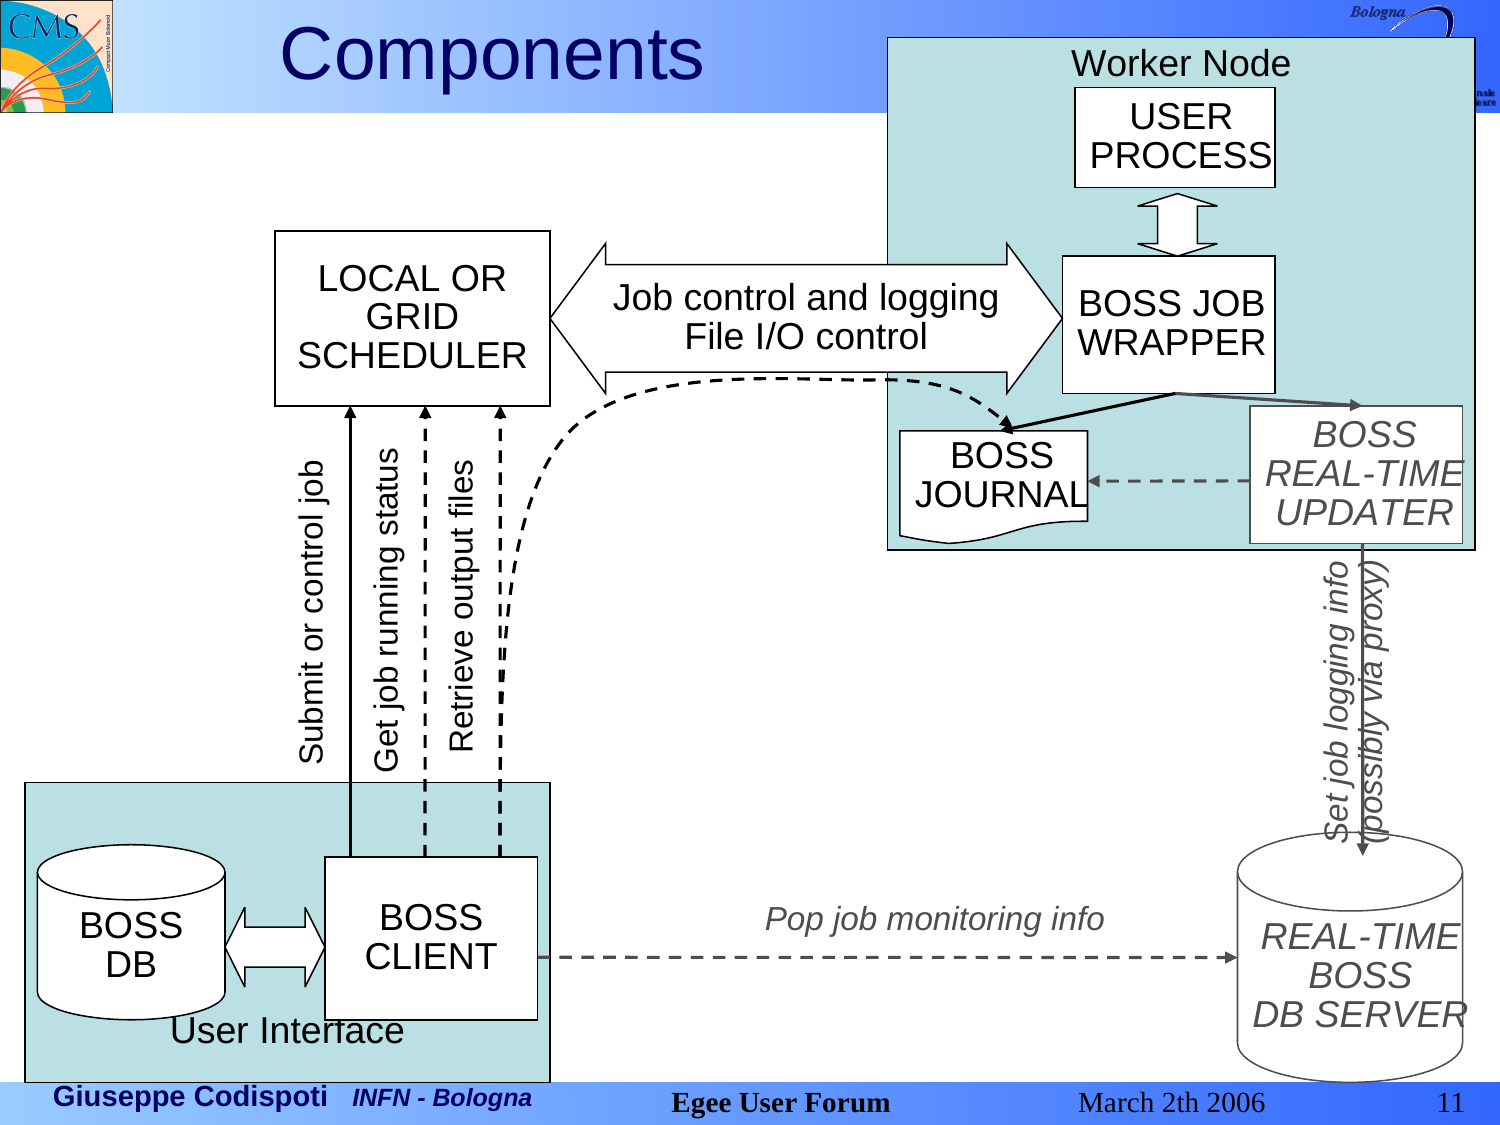

# Components
Worker Node
USER
PROCESS
LOCAL OR
GRID
SCHEDULER
Job control and logging
File I/O control
BOSS JOB
WRAPPER
BOSS
REAL-TIME
UPDATER
BOSS
JOURNAL
Retrieve output files
Get job running status
Submit or control job
Set job logging info
(possibly via proxy)
User Interface
REAL-TIME
BOSS
DB SERVER
BOSS
DB
BOSS
CLIENT
Pop job monitoring info
Egee User Forum
March 2th 2006
11